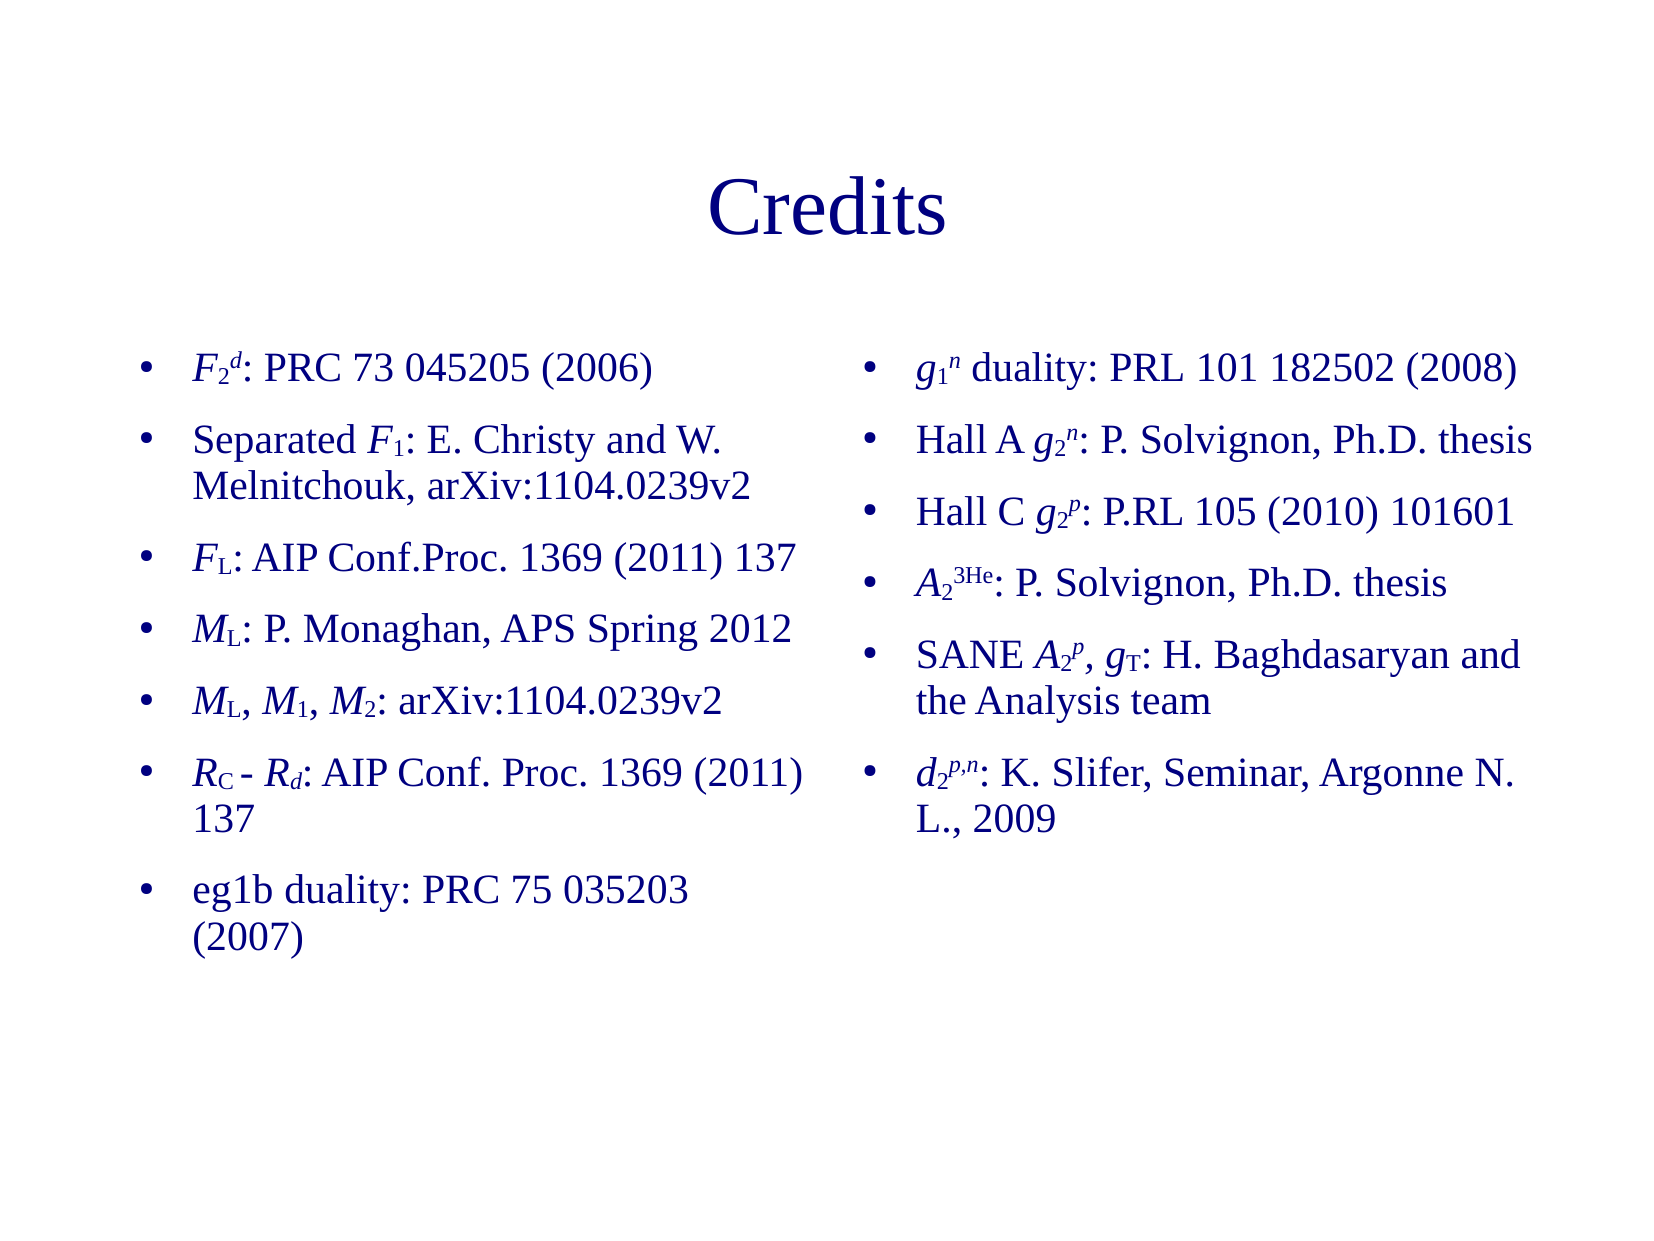

# Credits
F2d: PRC 73 045205 (2006)
Separated F1: E. Christy and W. Melnitchouk, arXiv:1104.0239v2
FL: AIP Conf.Proc. 1369 (2011) 137
ML: P. Monaghan, APS Spring 2012
ML, M1, M2: arXiv:1104.0239v2
RC - Rd: AIP Conf. Proc. 1369 (2011) 137
eg1b duality: PRC 75 035203 (2007)
g1n duality: PRL 101 182502 (2008)
Hall A g2n: P. Solvignon, Ph.D. thesis
Hall C g2p: P.RL 105 (2010) 101601
A23He: P. Solvignon, Ph.D. thesis
SANE A2p, gT: H. Baghdasaryan and the Analysis team
d2p,n: K. Slifer, Seminar, Argonne N. L., 2009